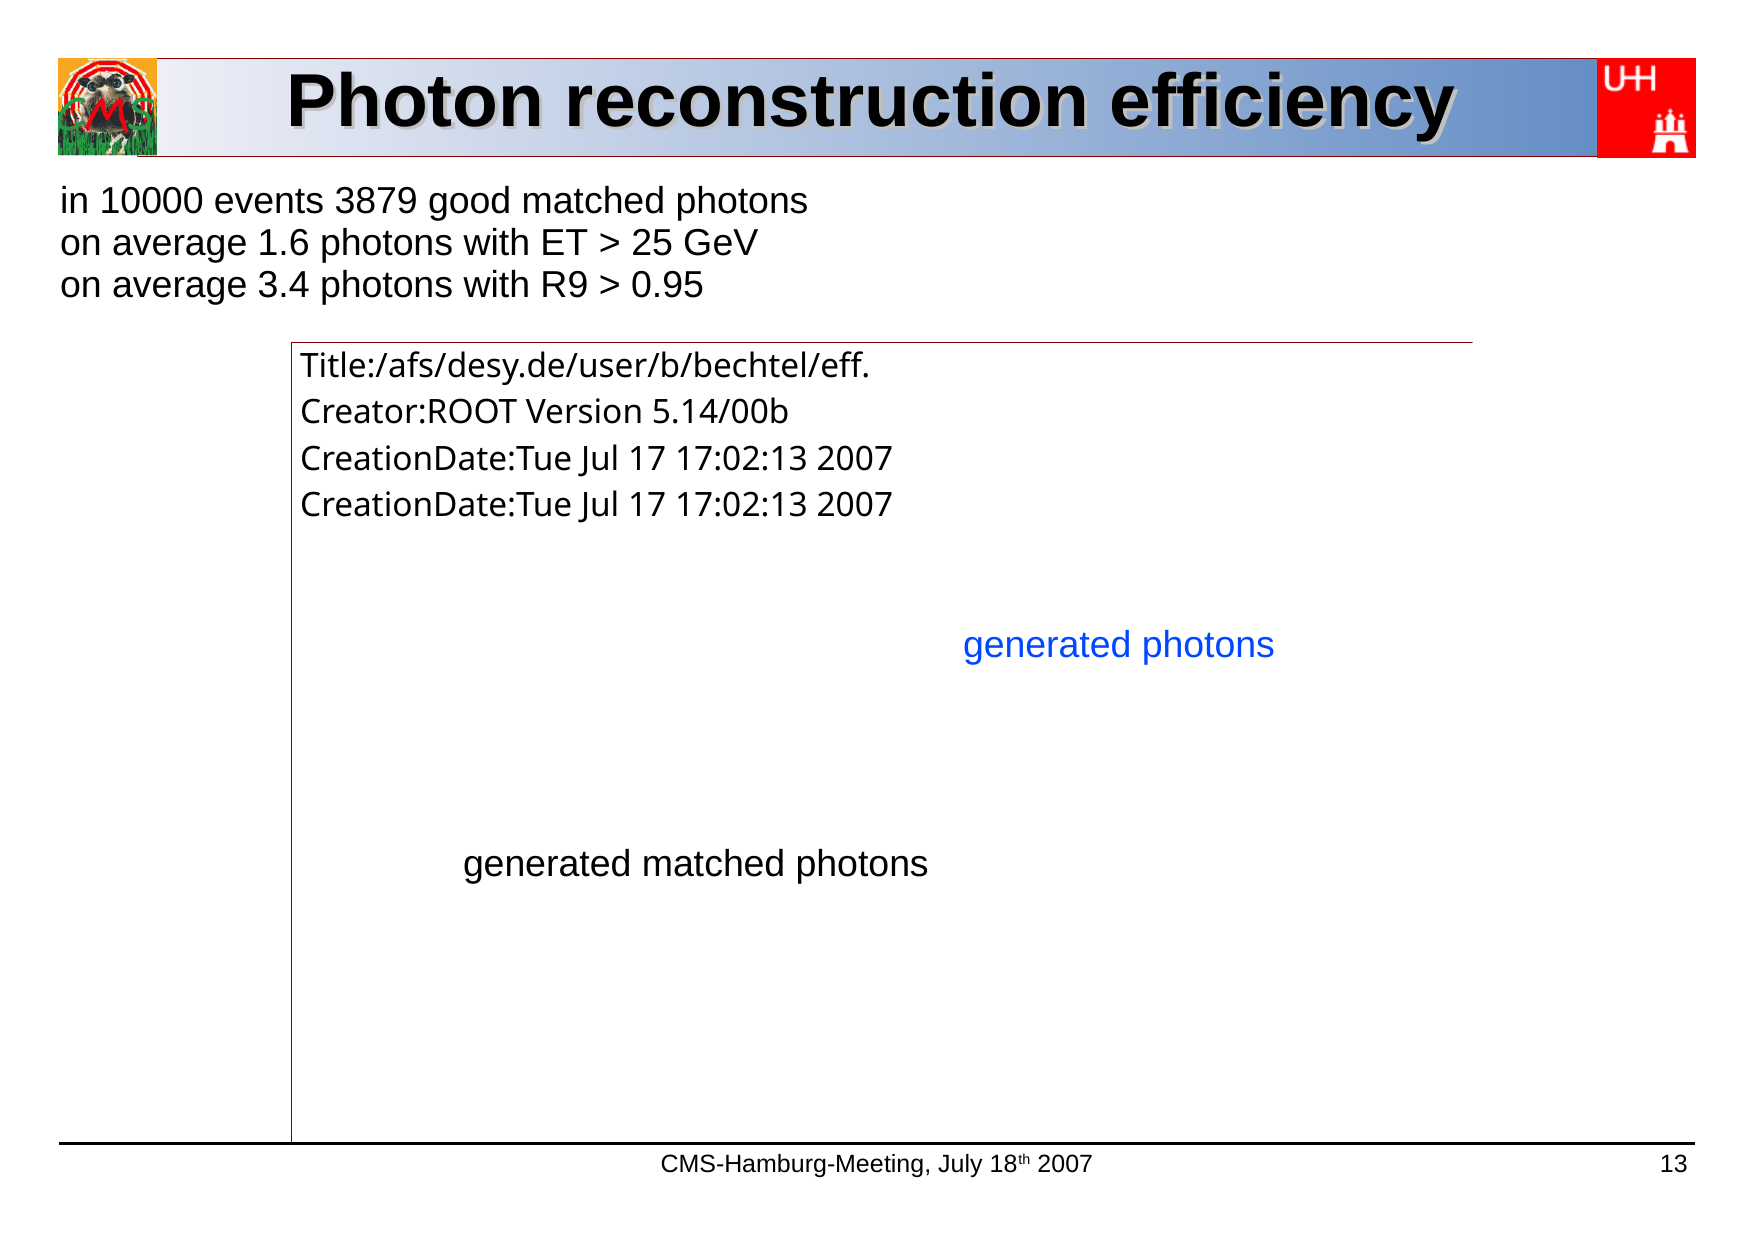

Photon reconstruction efficiency
in 10000 events 3879 good matched photons
on average 1.6 photons with ET > 25 GeV
on average 3.4 photons with R9 > 0.95
generated photons
generated matched photons
CMS-Hamburg-Meeting, July 18th 2007